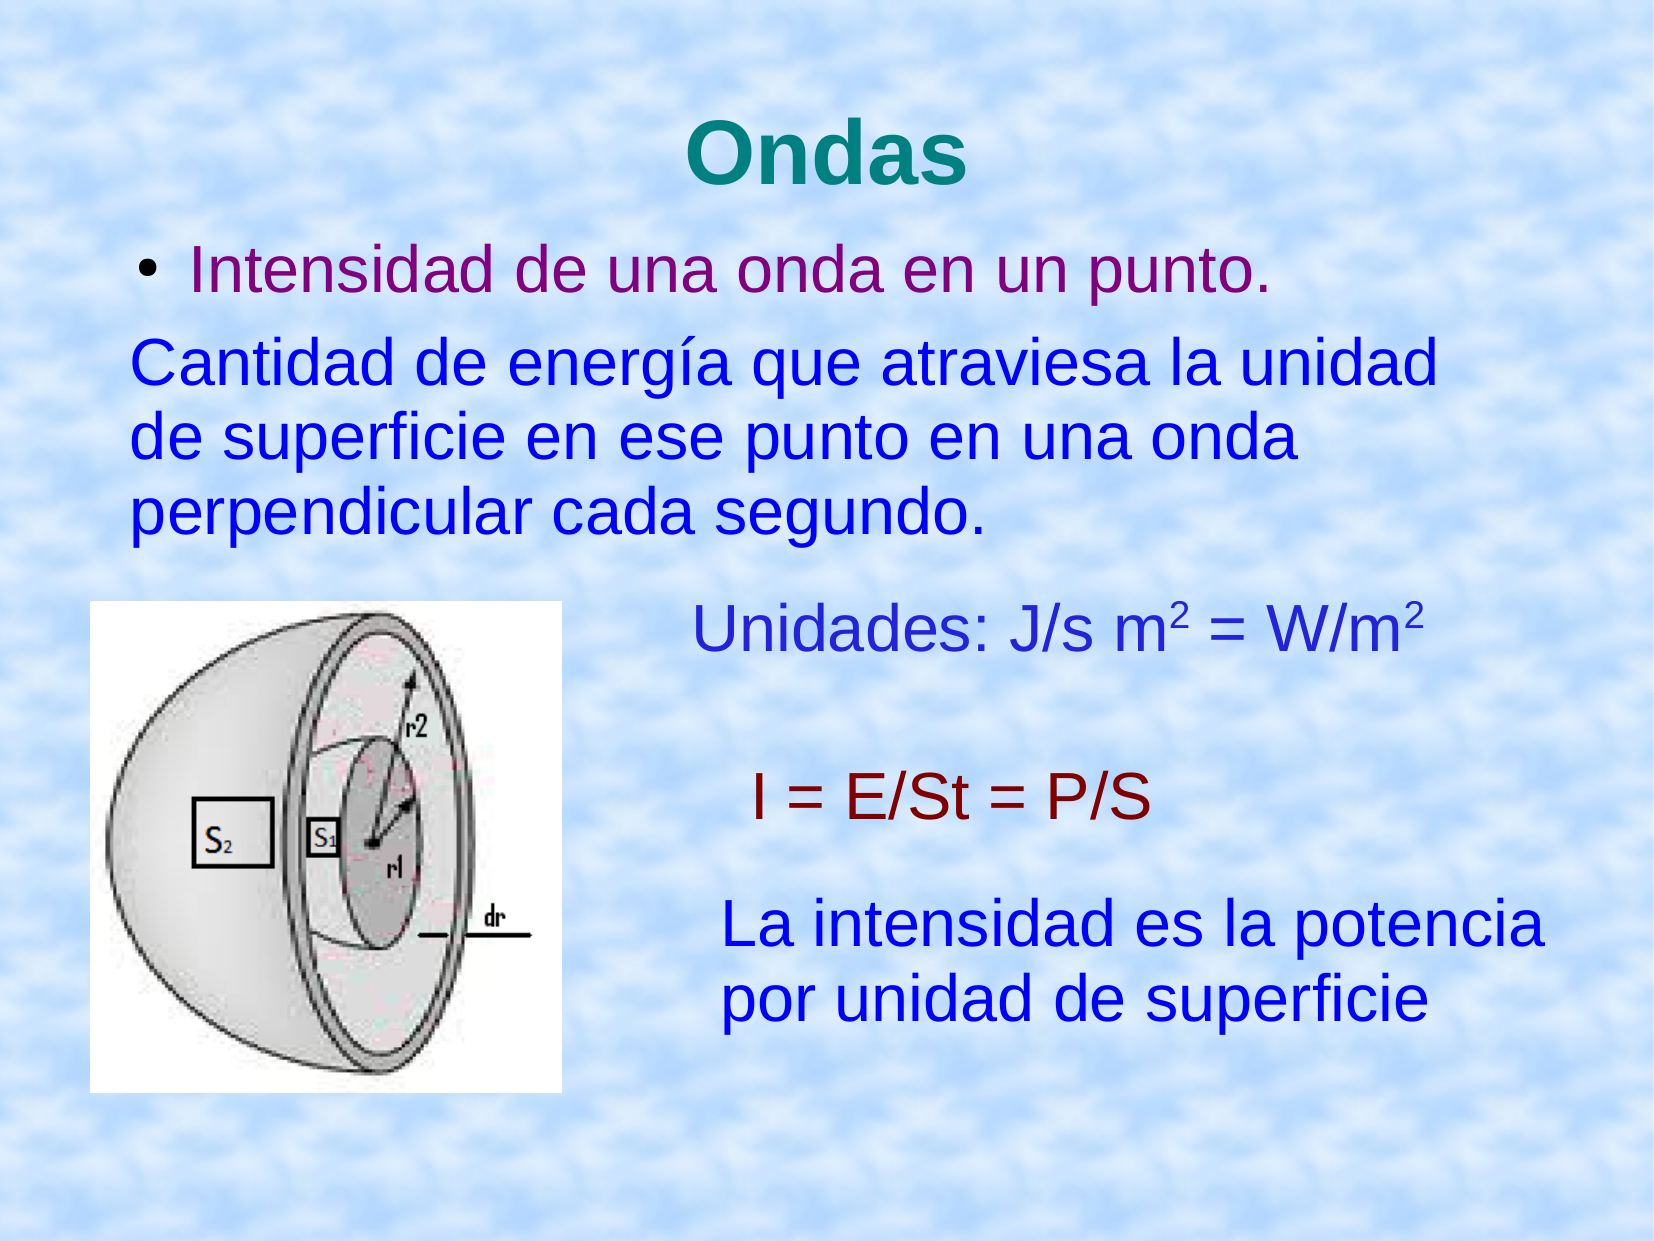

# Ondas
Intensidad de una onda en un punto.
Cantidad de energía que atraviesa la unidad de superficie en ese punto en una onda perpendicular cada segundo.
Unidades: J/s m2 = W/m2
I = E/St = P/S
La intensidad es la potencia por unidad de superficie